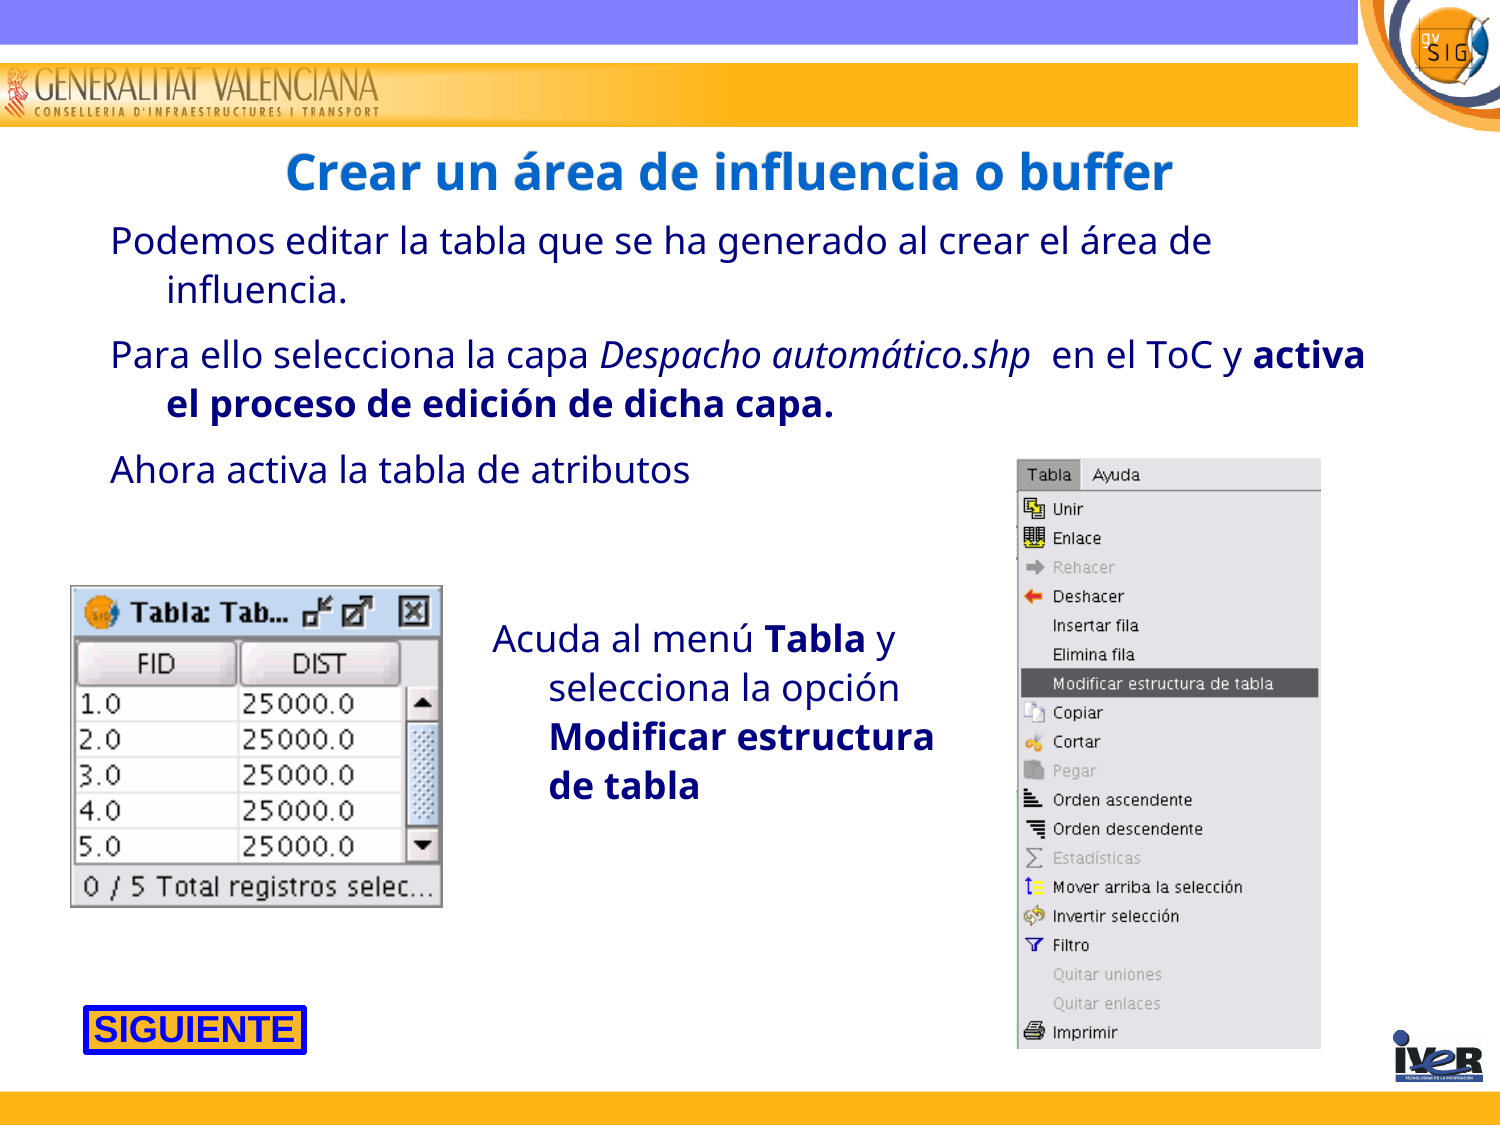

# Crear un área de influencia o buffer
Podemos editar la tabla que se ha generado al crear el área de influencia.
Para ello selecciona la capa Despacho automático.shp en el ToC y activa el proceso de edición de dicha capa.
Ahora activa la tabla de atributos
Acuda al menú Tabla y selecciona la opción Modificar estructura de tabla
SIGUIENTE